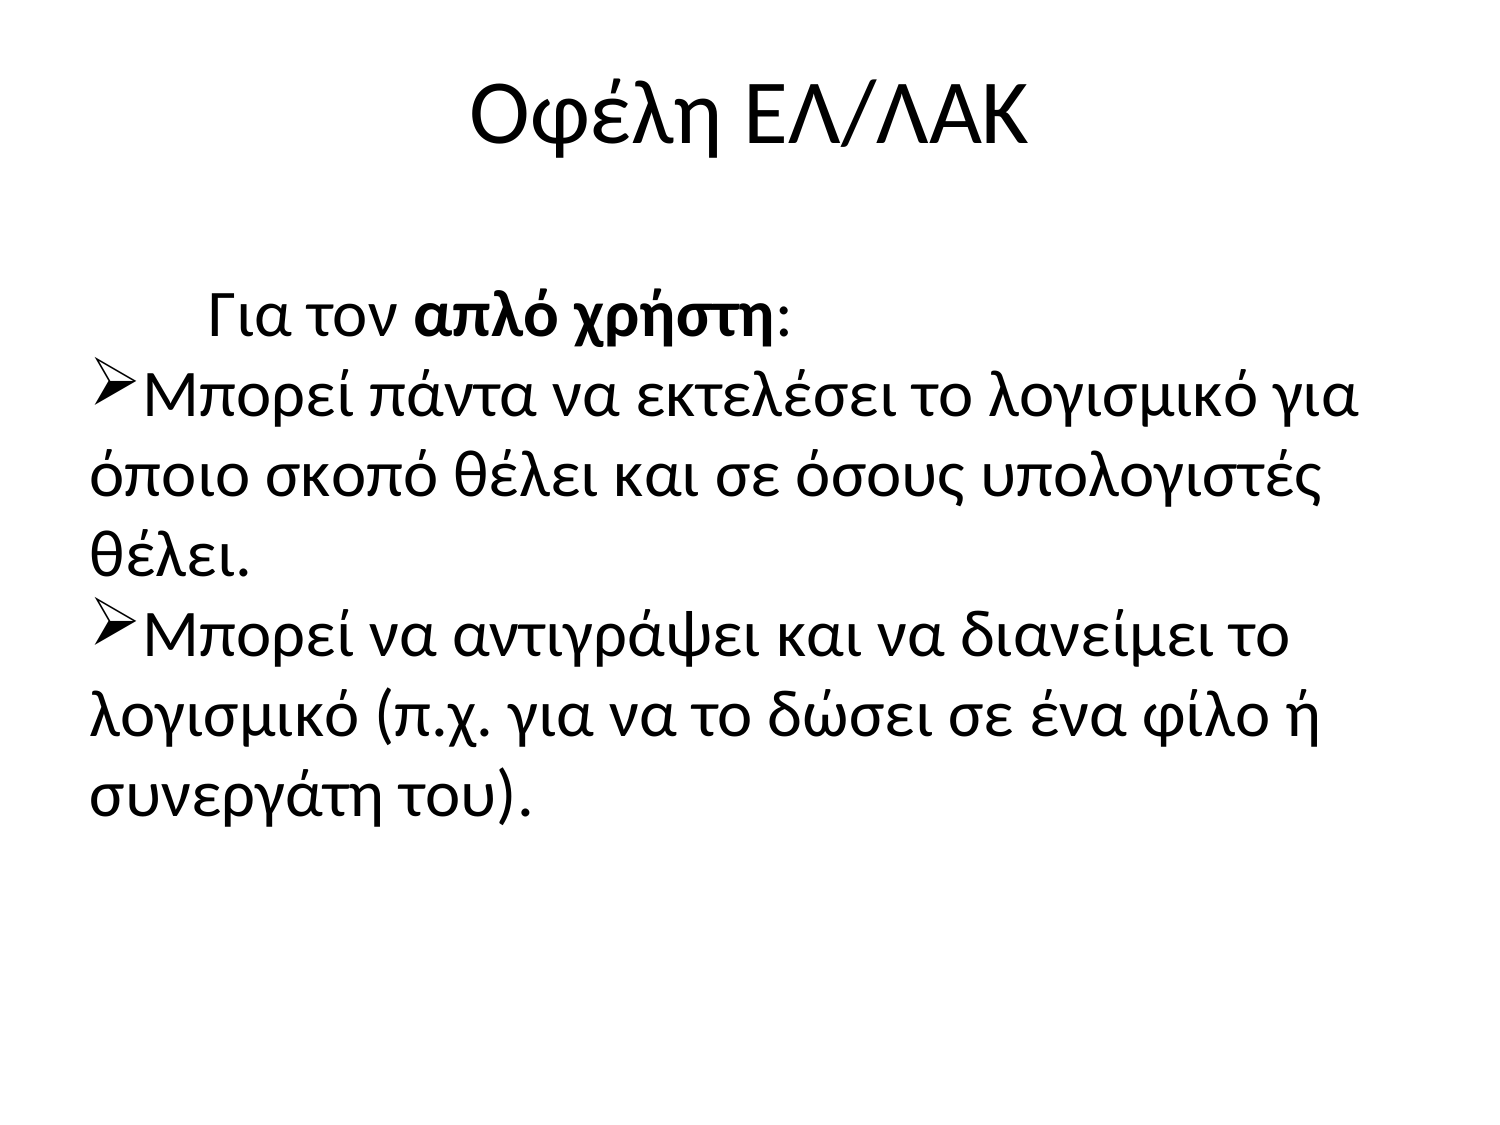

17/5/2013
Θεματα ΚτΠ/Γ
Οφέλη ΕΛ/ΛΑΚ
	Για τον απλό χρήστη:
Μπορεί πάντα να εκτελέσει το λογισμικό για όποιο σκοπό θέλει και σε όσους υπολογιστές θέλει.
Μπορεί να αντιγράψει και να διανείμει το λογισμικό (π.χ. για να το δώσει σε ένα φίλο ή συνεργάτη του).